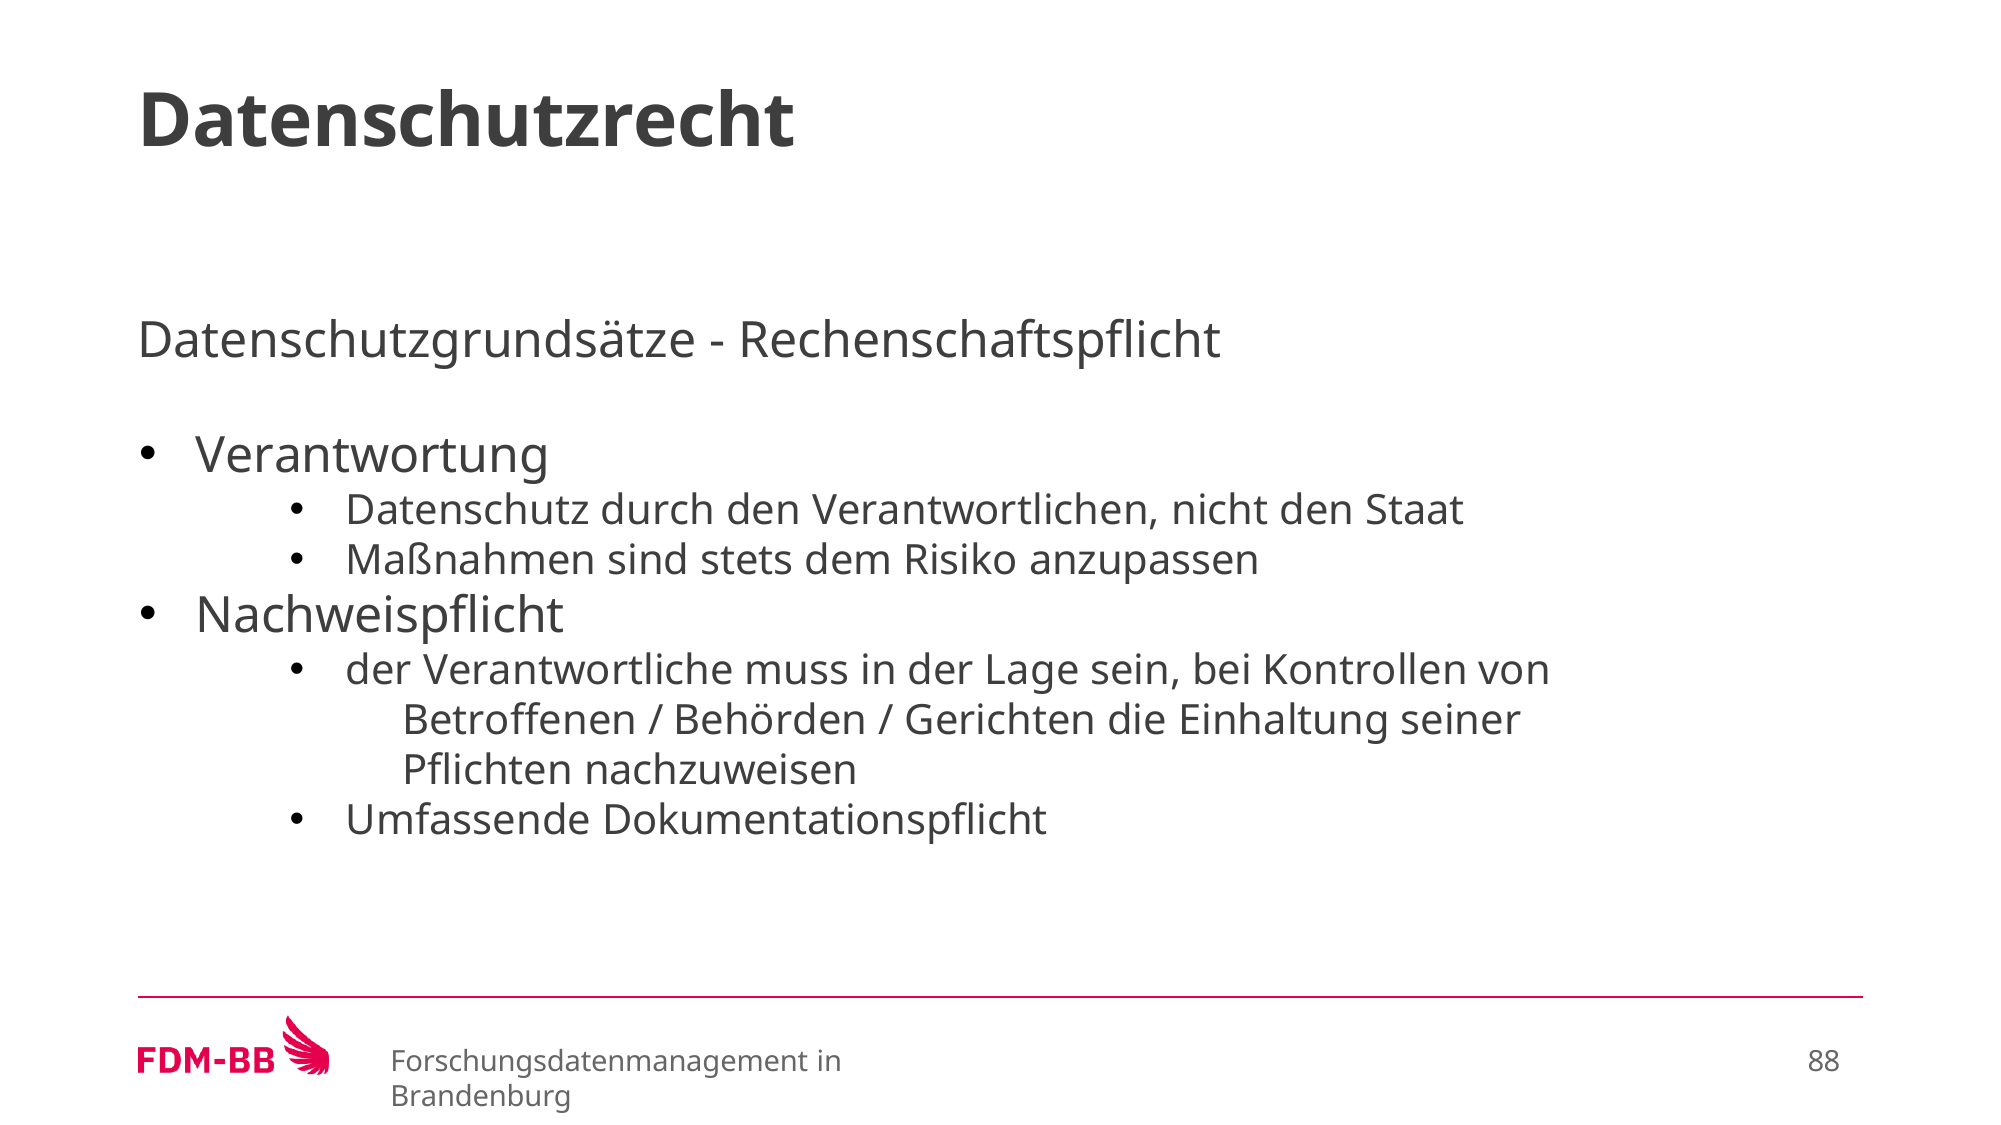

# Datenschutzrecht
Datenschutzgrundsätze - Rechenschaftspflicht
Verantwortung
Datenschutz durch den Verantwortlichen, nicht den Staat
Maßnahmen sind stets dem Risiko anzupassen
Nachweispflicht
der Verantwortliche muss in der Lage sein, bei Kontrollen von Betroffenen / Behörden / Gerichten die Einhaltung seiner Pflichten nachzuweisen
Umfassende Dokumentationspflicht
Forschungsdatenmanagement in Brandenburg
88